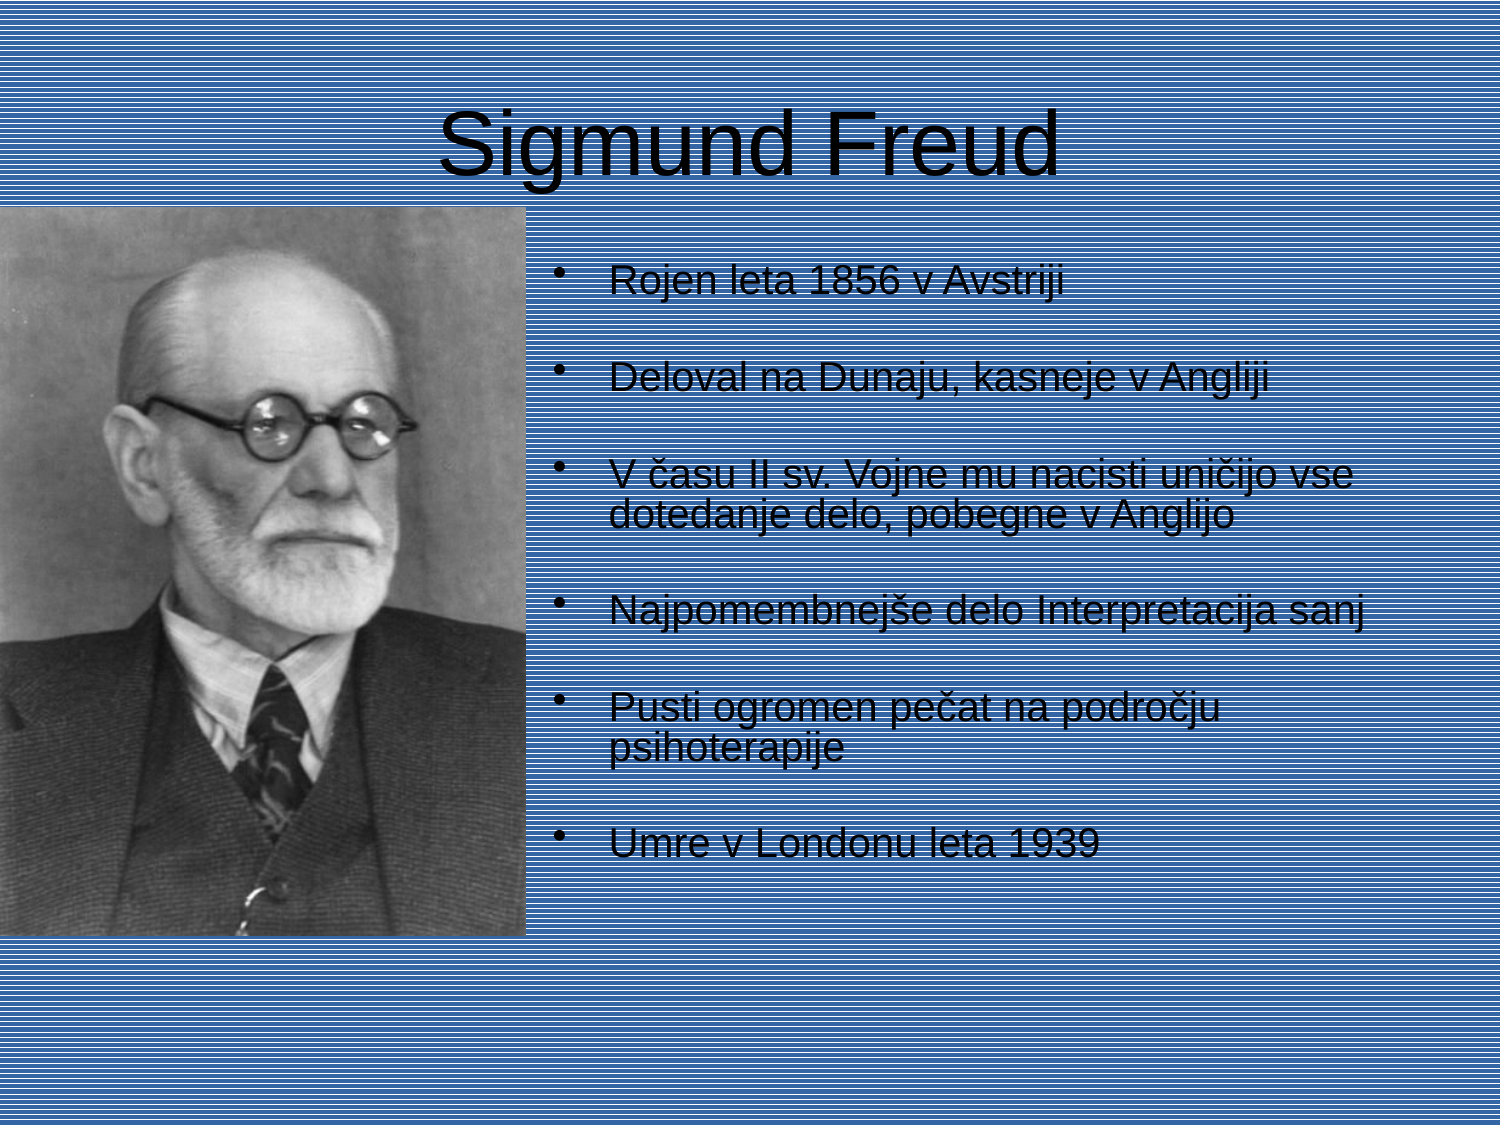

# Sigmund Freud
Rojen leta 1856 v Avstriji
Deloval na Dunaju, kasneje v Angliji
V času II sv. Vojne mu nacisti uničijo vse dotedanje delo, pobegne v Anglijo
Najpomembnejše delo Interpretacija sanj
Pusti ogromen pečat na področju psihoterapije
Umre v Londonu leta 1939